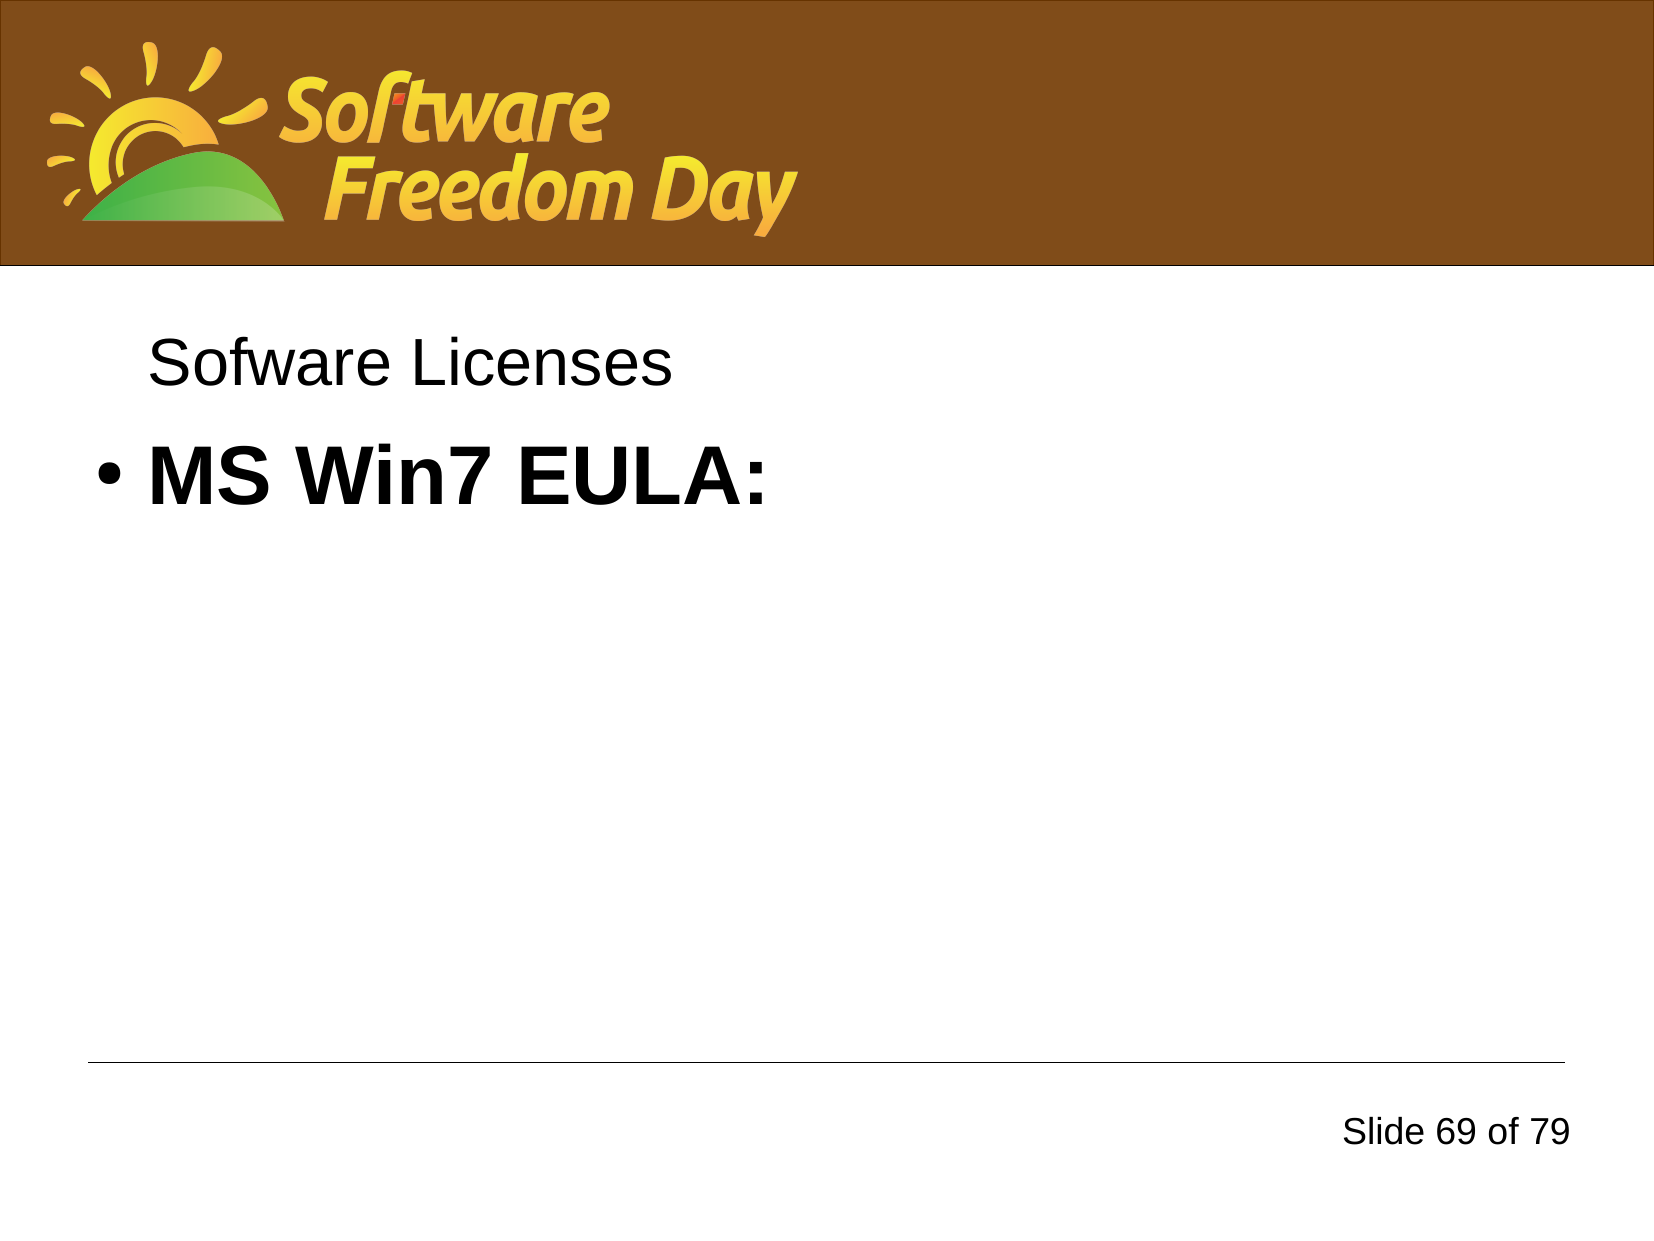

#
Sofware Licenses
MS Win7 EULA:
69